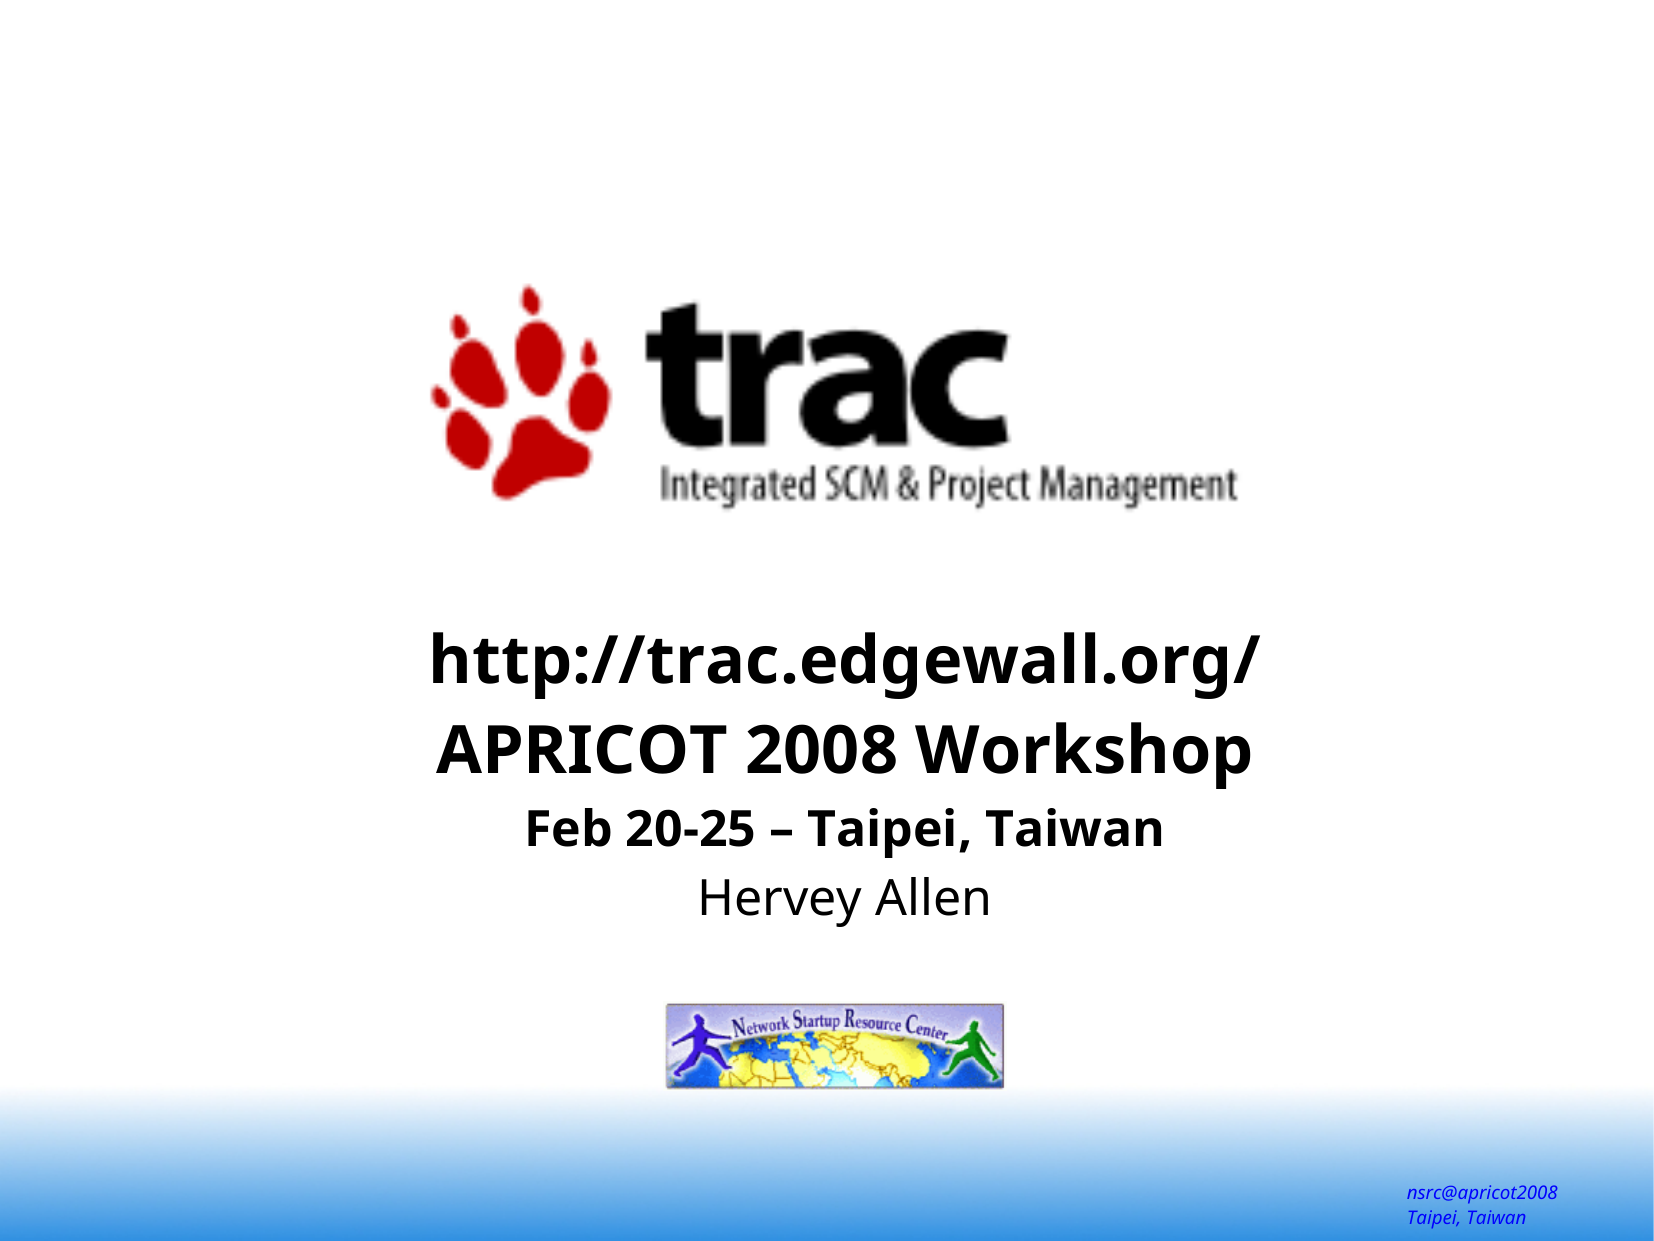

# http://trac.edgewall.org/
APRICOT 2008 Workshop
Feb 20-25 – Taipei, Taiwan
Hervey Allen